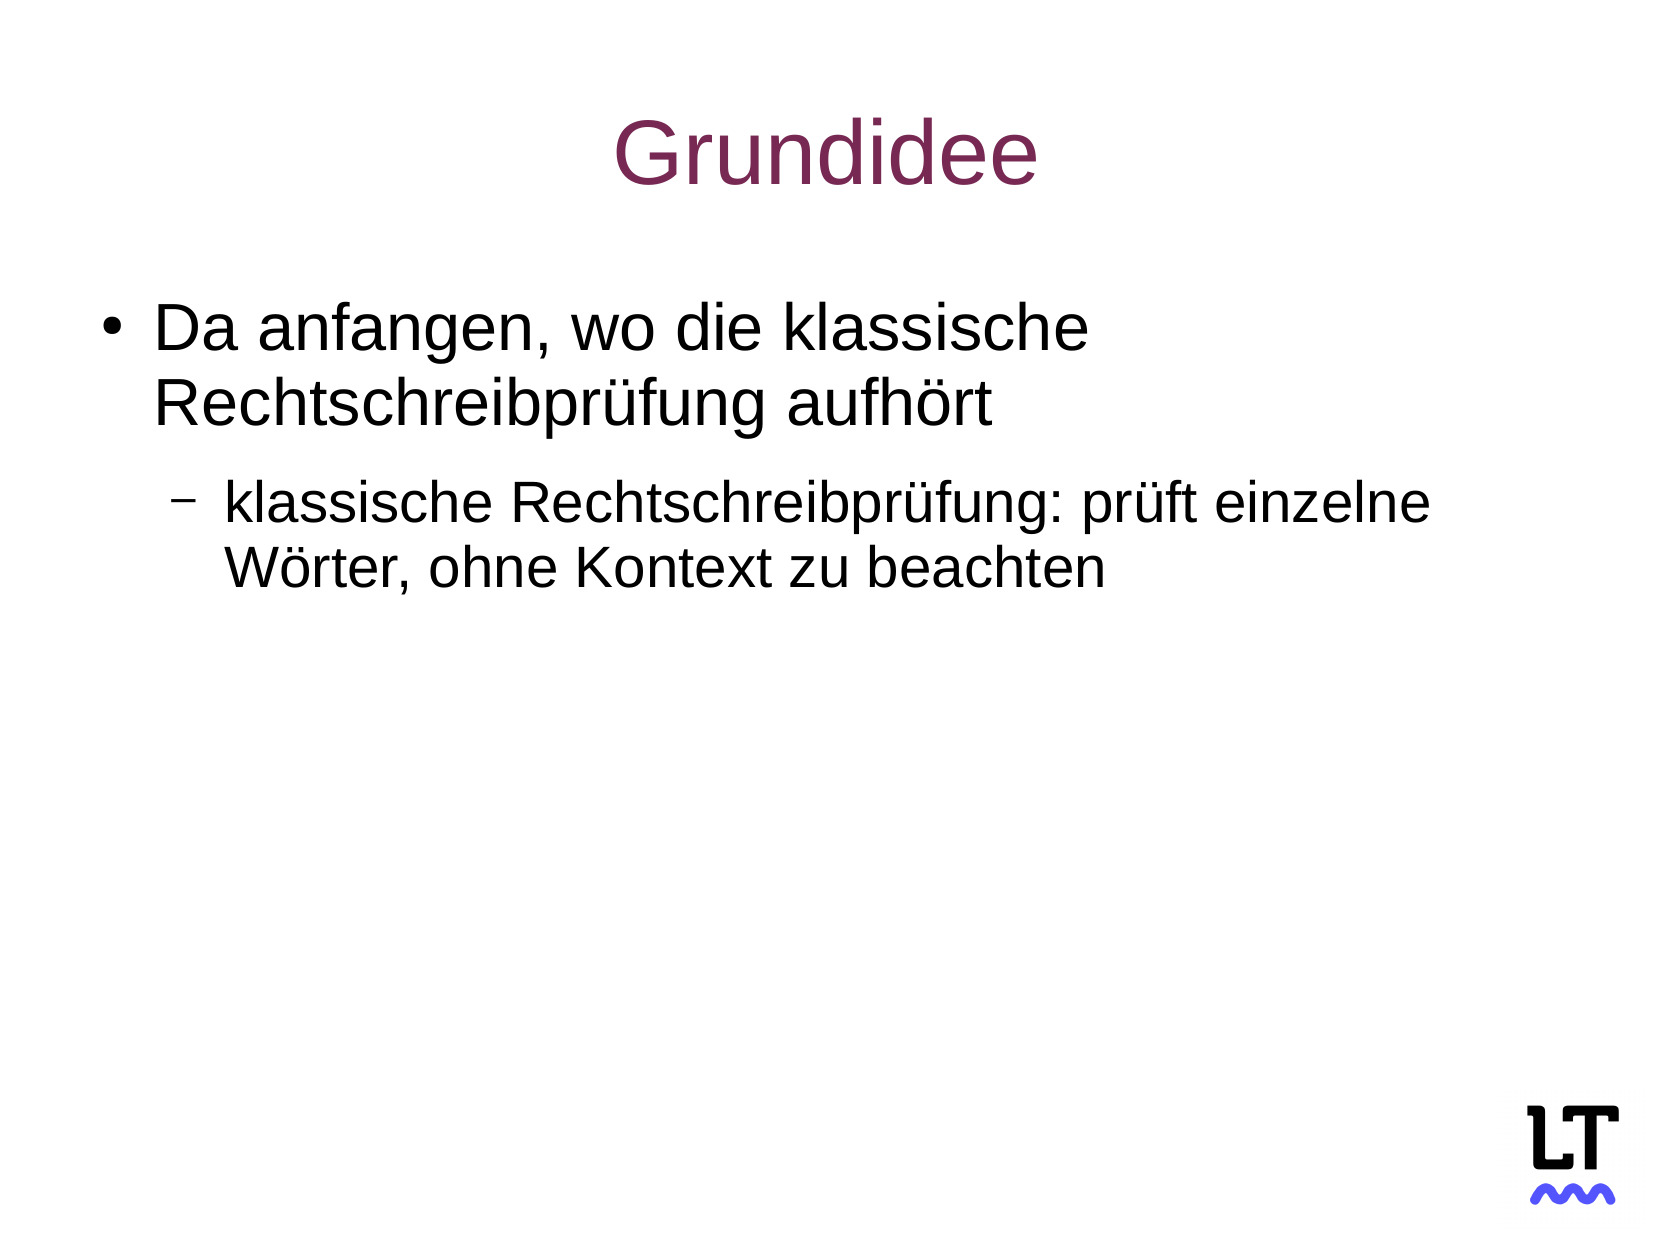

# Grundidee
Da anfangen, wo die klassische Rechtschreibprüfung aufhört
klassische Rechtschreibprüfung: prüft einzelne Wörter, ohne Kontext zu beachten